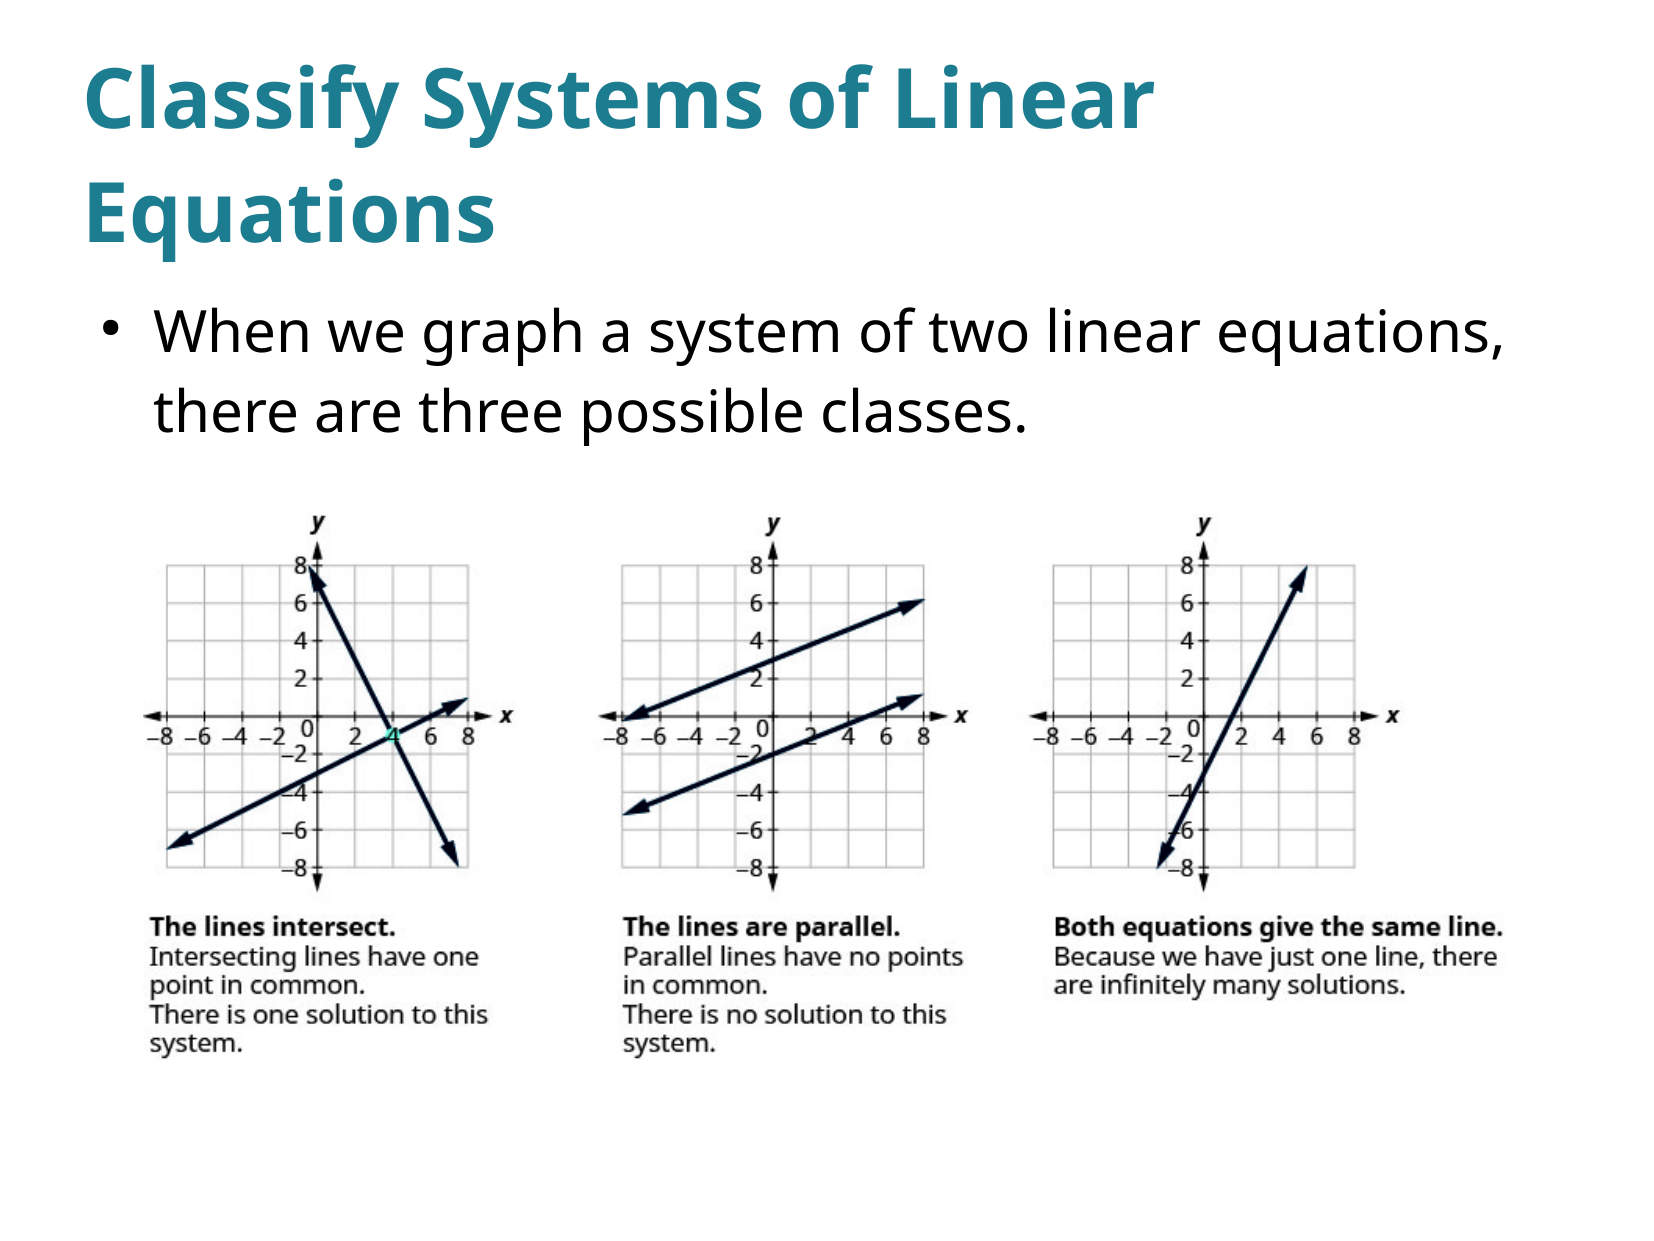

# Classify Systems of Linear Equations
When we graph a system of two linear equations, there are three possible classes.